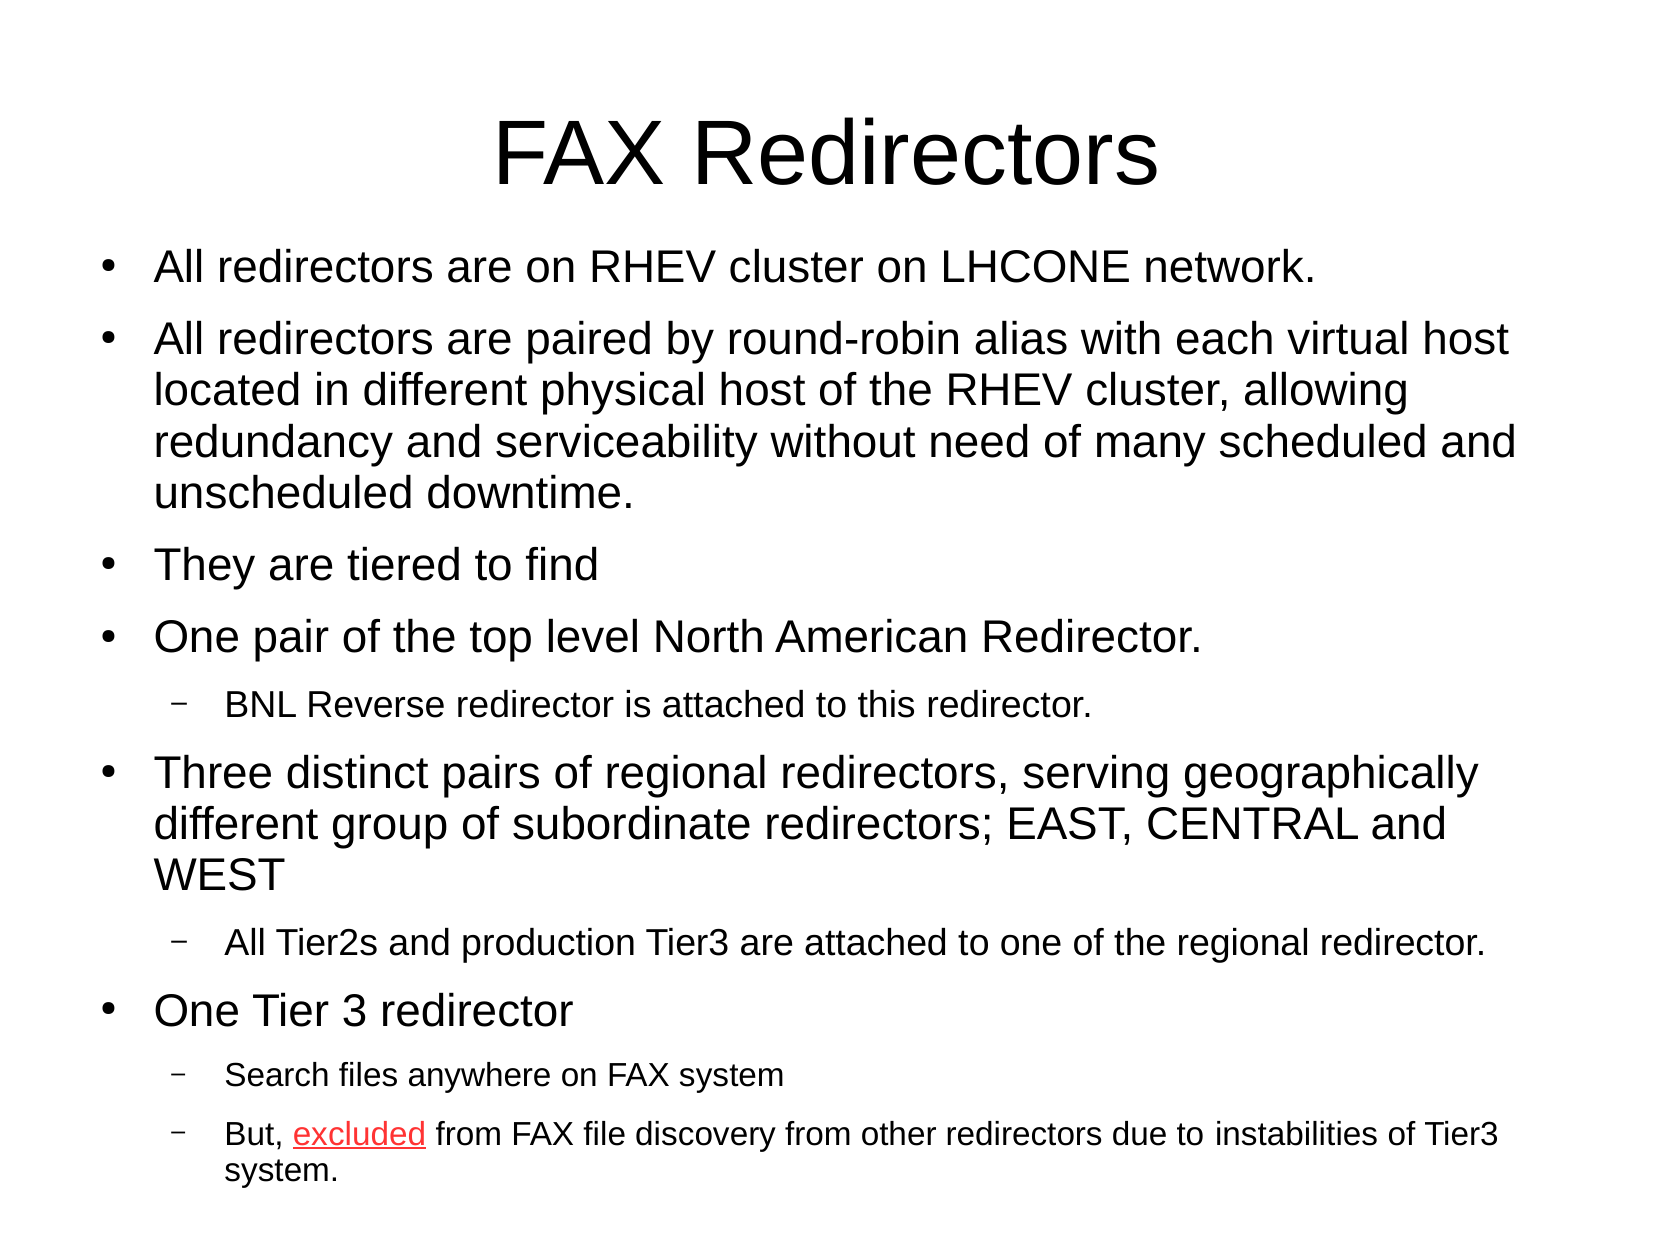

# FAX Redirectors
All redirectors are on RHEV cluster on LHCONE network.
All redirectors are paired by round-robin alias with each virtual host located in different physical host of the RHEV cluster, allowing redundancy and serviceability without need of many scheduled and unscheduled downtime.
They are tiered to find
One pair of the top level North American Redirector.
BNL Reverse redirector is attached to this redirector.
Three distinct pairs of regional redirectors, serving geographically different group of subordinate redirectors; EAST, CENTRAL and WEST
All Tier2s and production Tier3 are attached to one of the regional redirector.
One Tier 3 redirector
Search files anywhere on FAX system
But, excluded from FAX file discovery from other redirectors due to instabilities of Tier3 system.